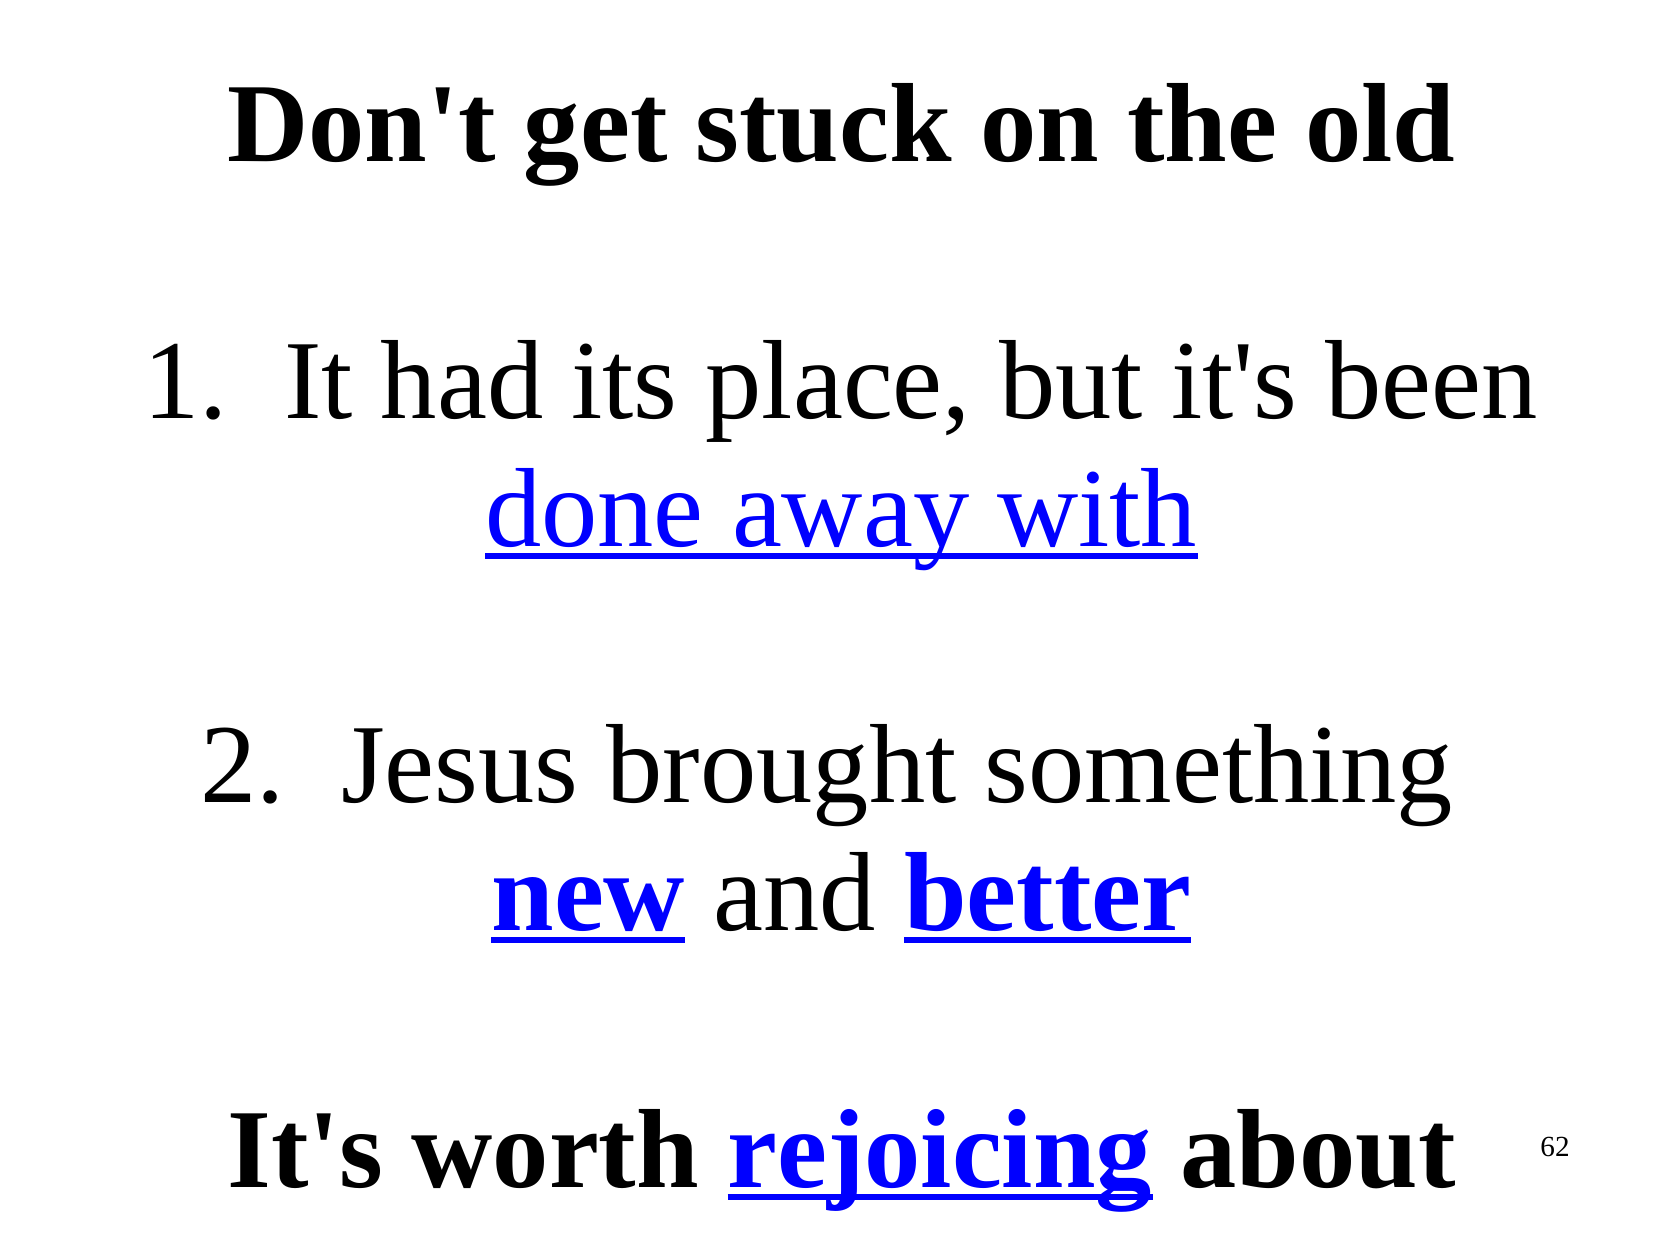

Don't get stuck on the old
1. It had its place, but it's been done away with
2. Jesus brought something
new and better
It's worth rejoicing about
62